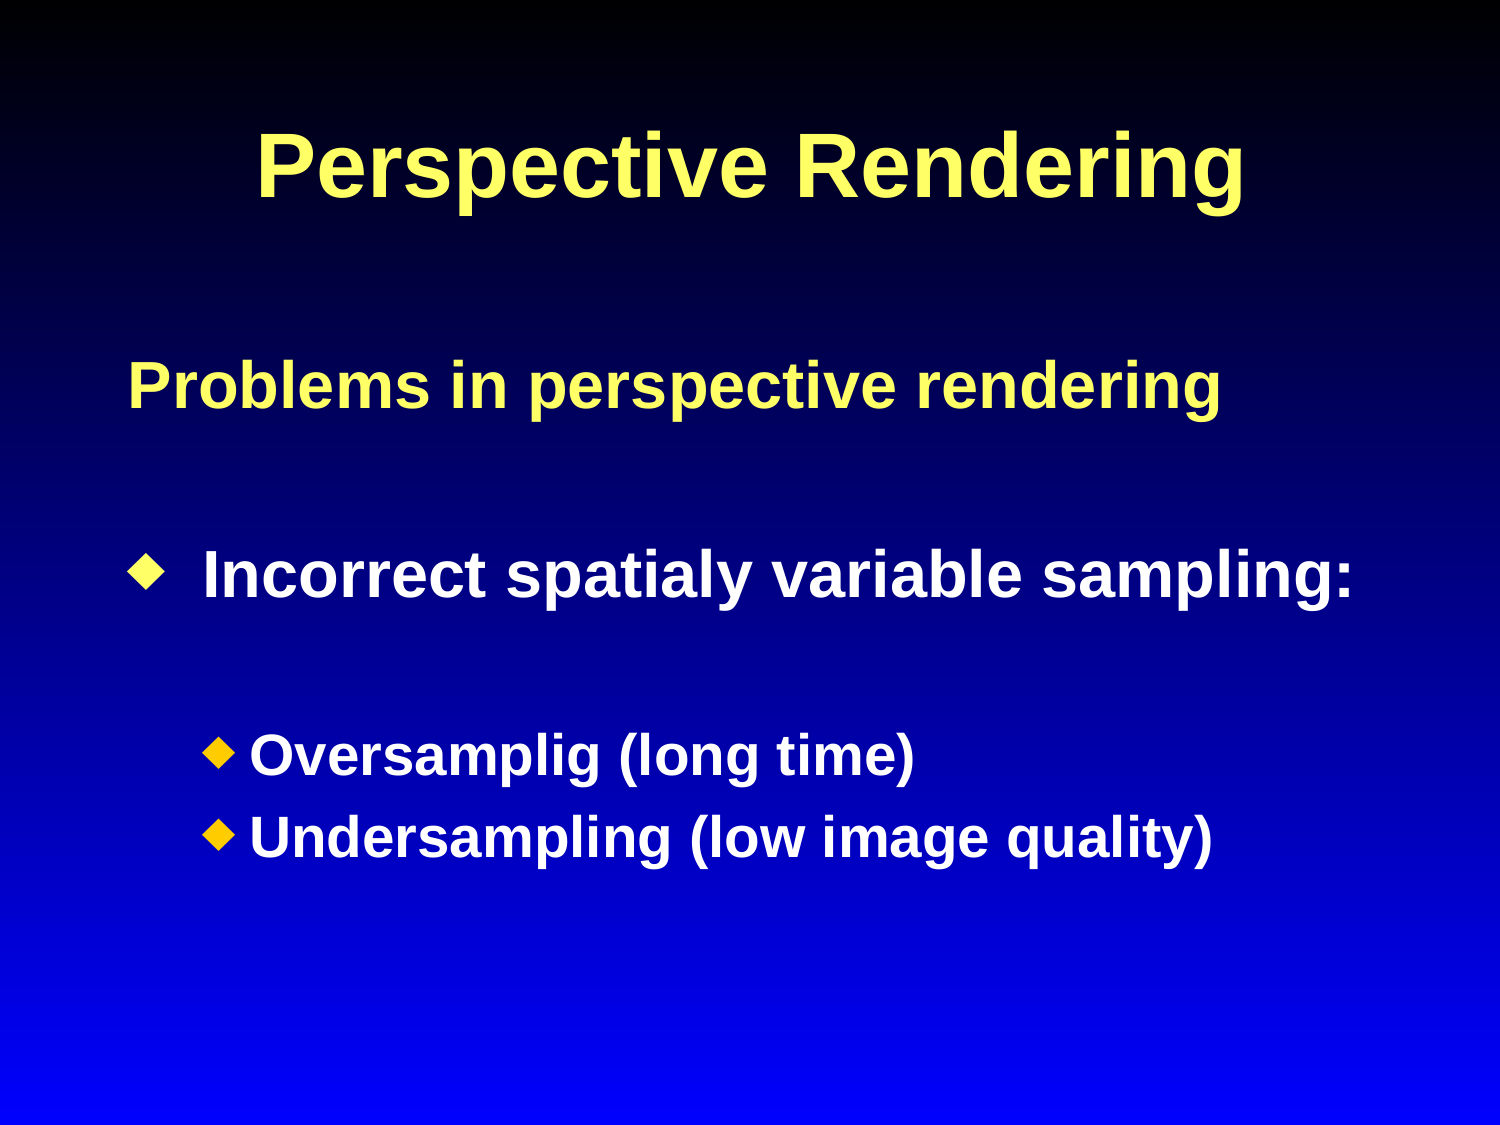

# Perspective Rendering
Problems in perspective rendering
 Incorrect spatialy variable sampling:
Oversamplig (long time)
Undersampling (low image quality)